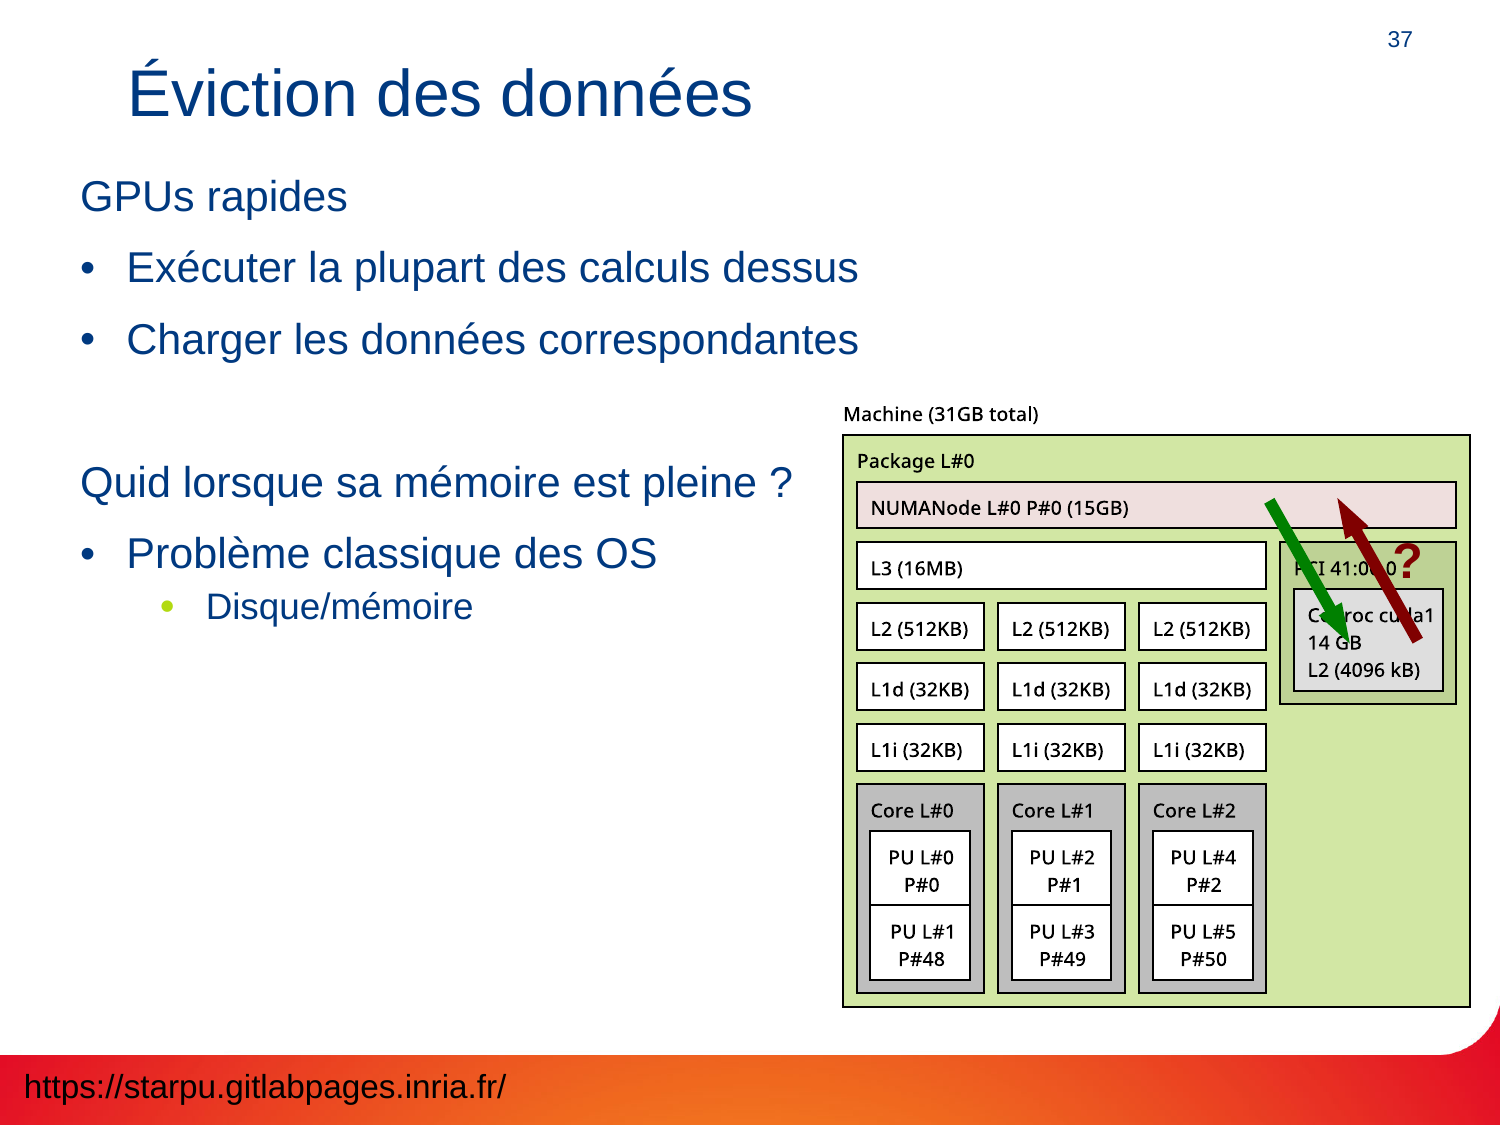

# Éviction des données
GPUs rapides
Exécuter la plupart des calculs dessus
Charger les données correspondantes
Quid lorsque sa mémoire est pleine ?
Problème classique des OS
Disque/mémoire
?